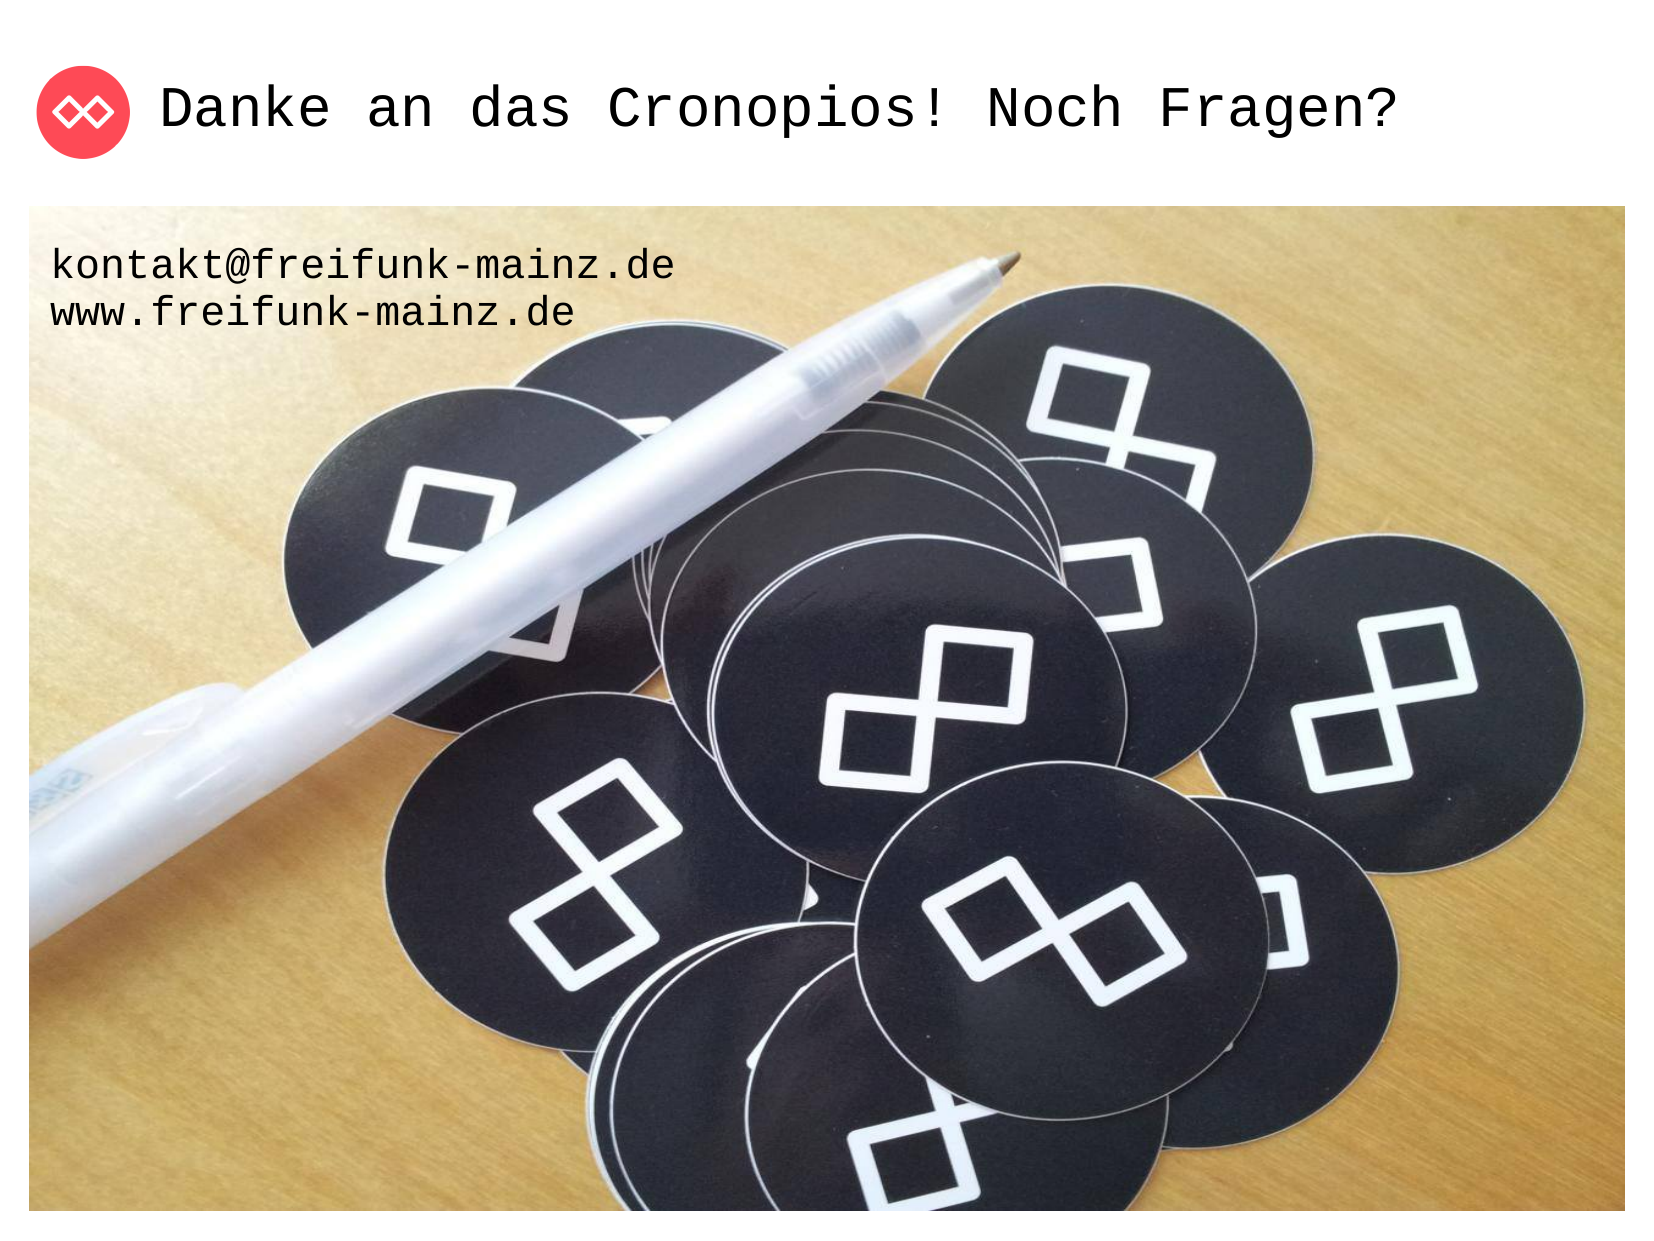

# Danke an das Cronopios! Noch Fragen?
kontakt@freifunk-mainz.de
www.freifunk-mainz.de